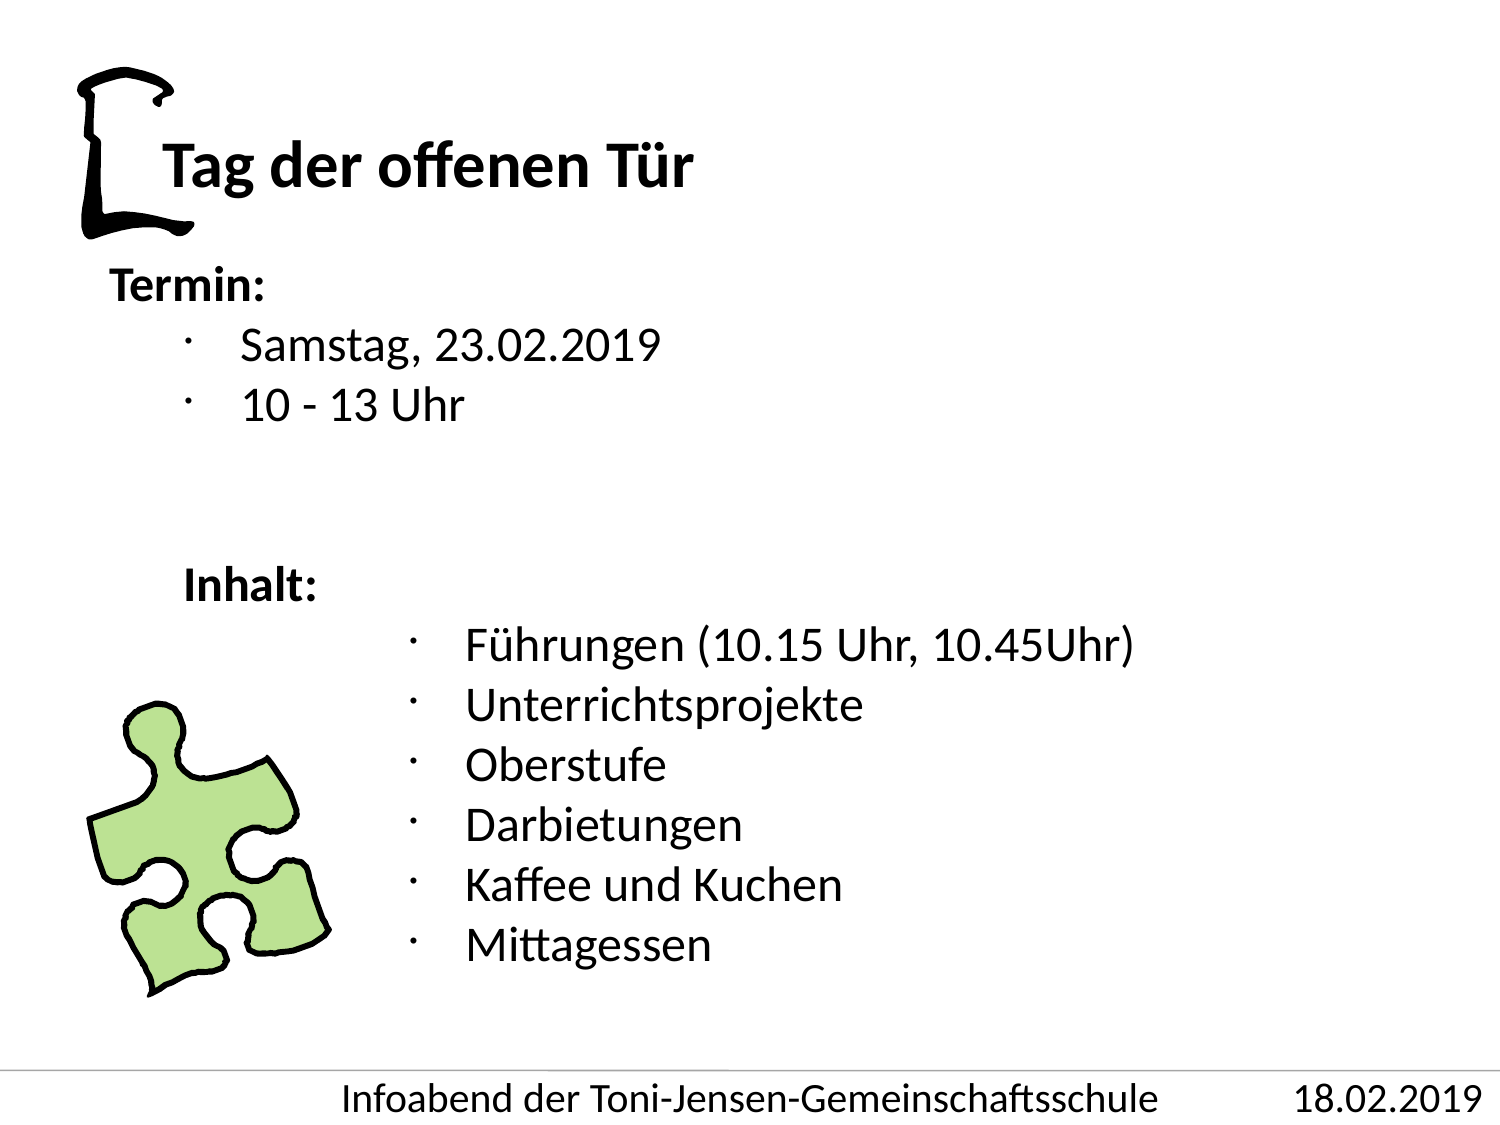

Tag der offenen Tür
Termin:
Samstag, 23.02.2019
10 - 13 Uhr
	Inhalt:
Führungen (10.15 Uhr, 10.45Uhr)
Unterrichtsprojekte
Oberstufe
Darbietungen
Kaffee und Kuchen
Mittagessen
18.02.2019
Infoabend der Toni-Jensen-Gemeinschaftsschule